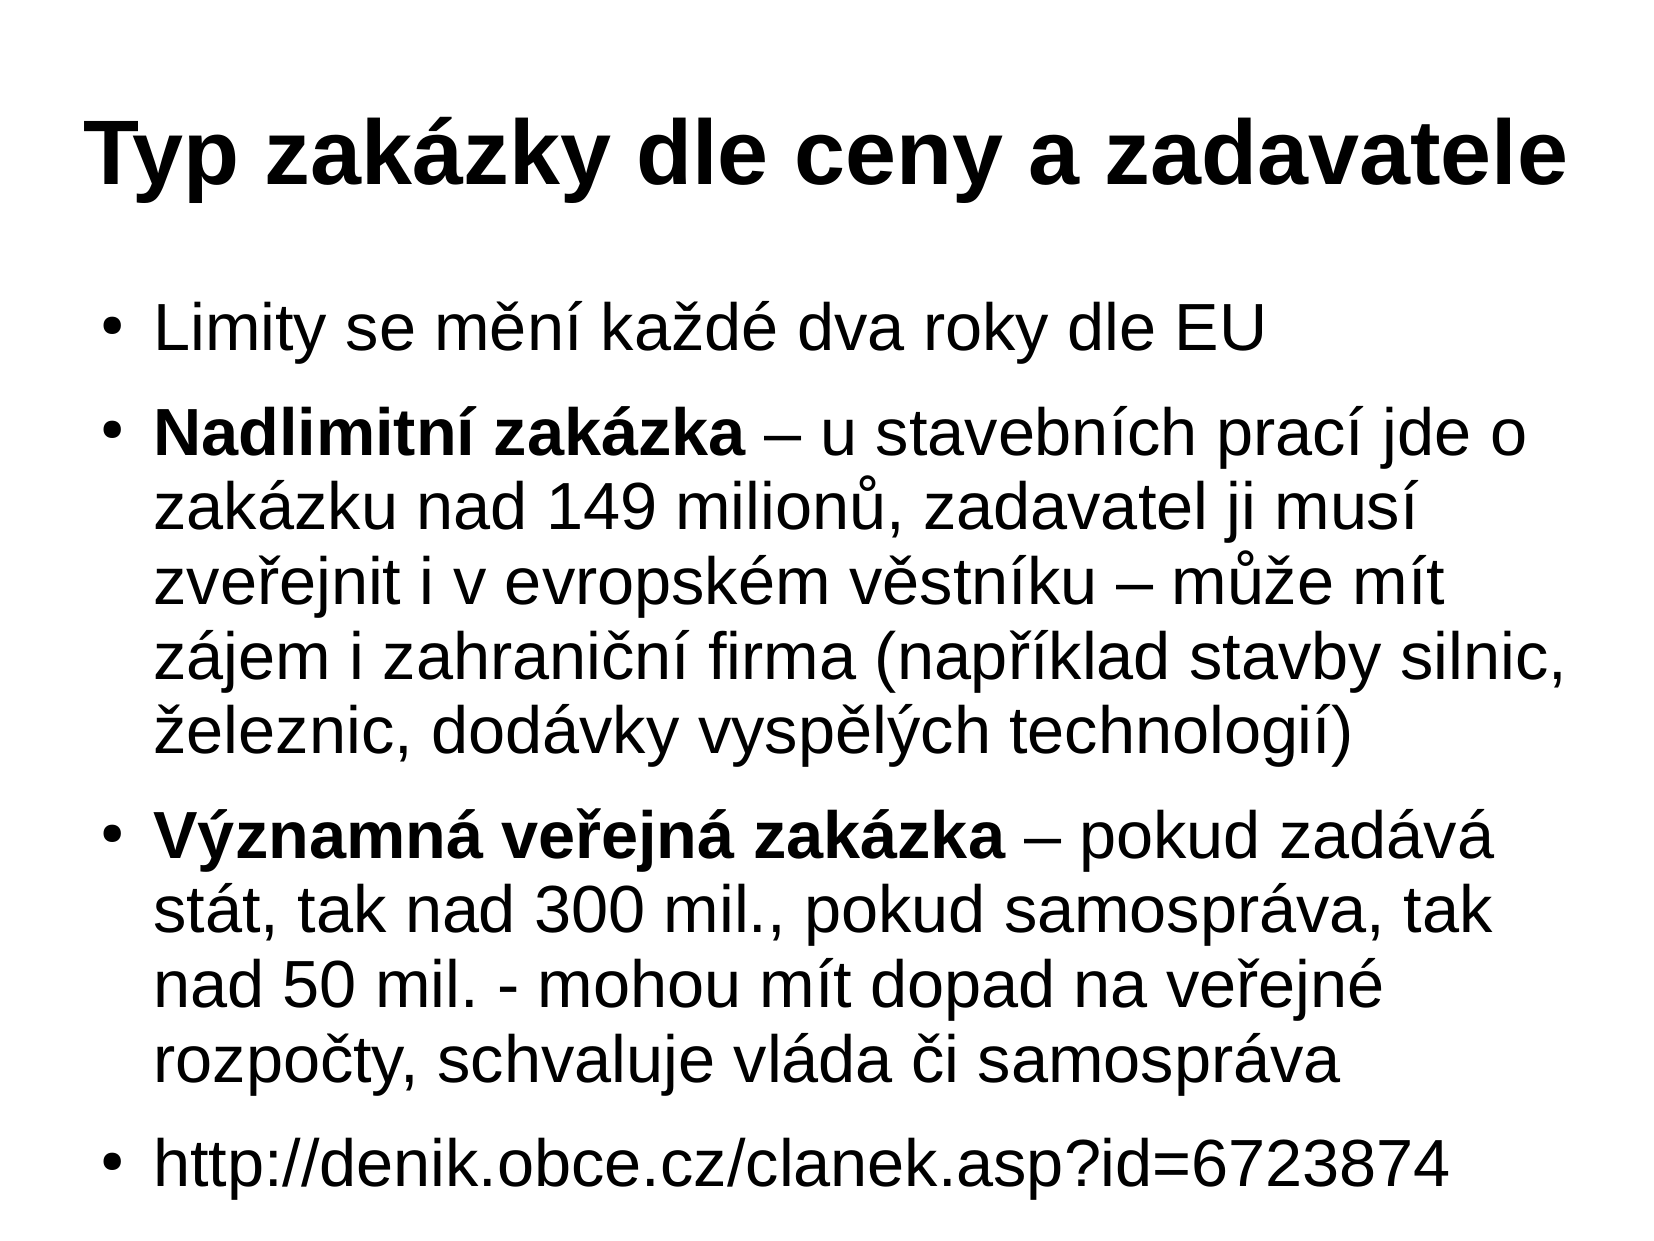

# Typ zakázky dle ceny a zadavatele
Limity se mění každé dva roky dle EU
Nadlimitní zakázka – u stavebních prací jde o zakázku nad 149 milionů, zadavatel ji musí zveřejnit i v evropském věstníku – může mít zájem i zahraniční firma (například stavby silnic, železnic, dodávky vyspělých technologií)
Významná veřejná zakázka – pokud zadává stát, tak nad 300 mil., pokud samospráva, tak nad 50 mil. - mohou mít dopad na veřejné rozpočty, schvaluje vláda či samospráva
http://denik.obce.cz/clanek.asp?id=6723874